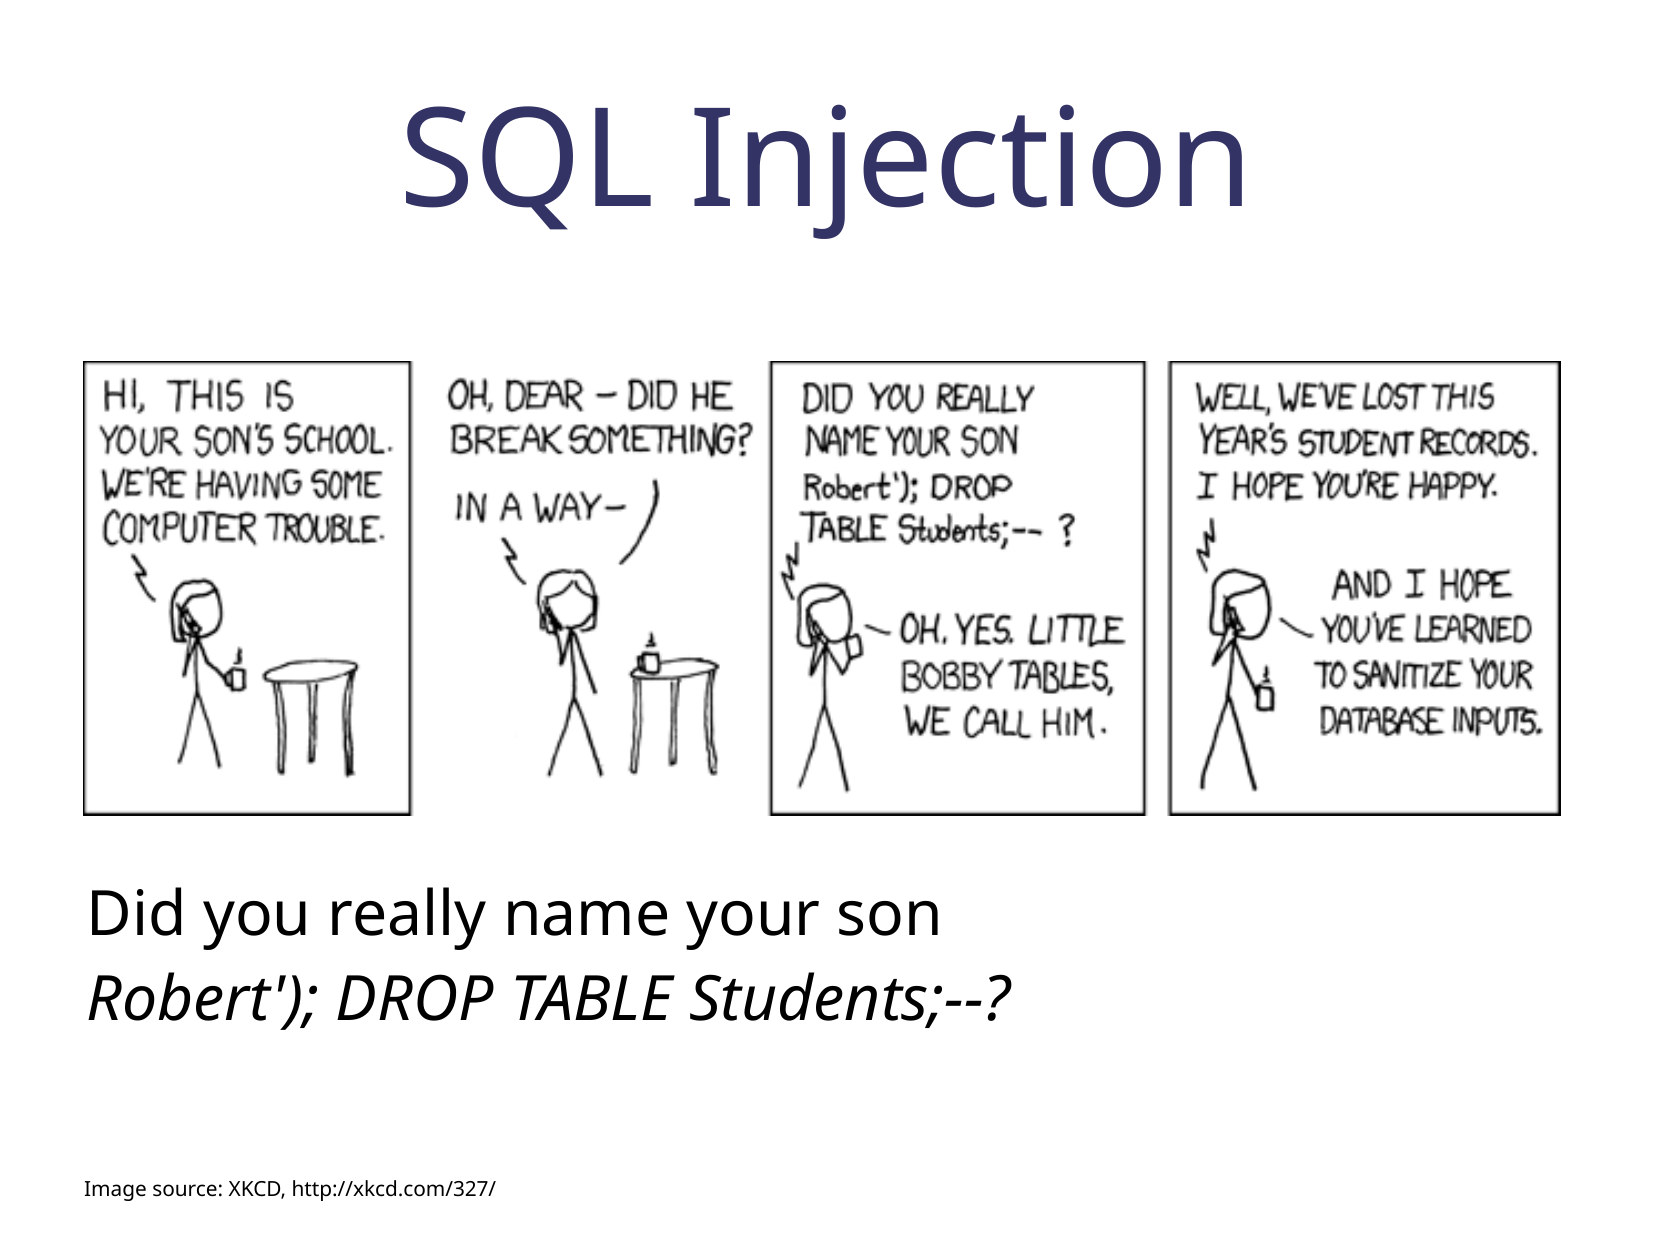

# SQL Injection
Did you really name your son
Robert'); DROP TABLE Students;--?
Image source: XKCD, http://xkcd.com/327/